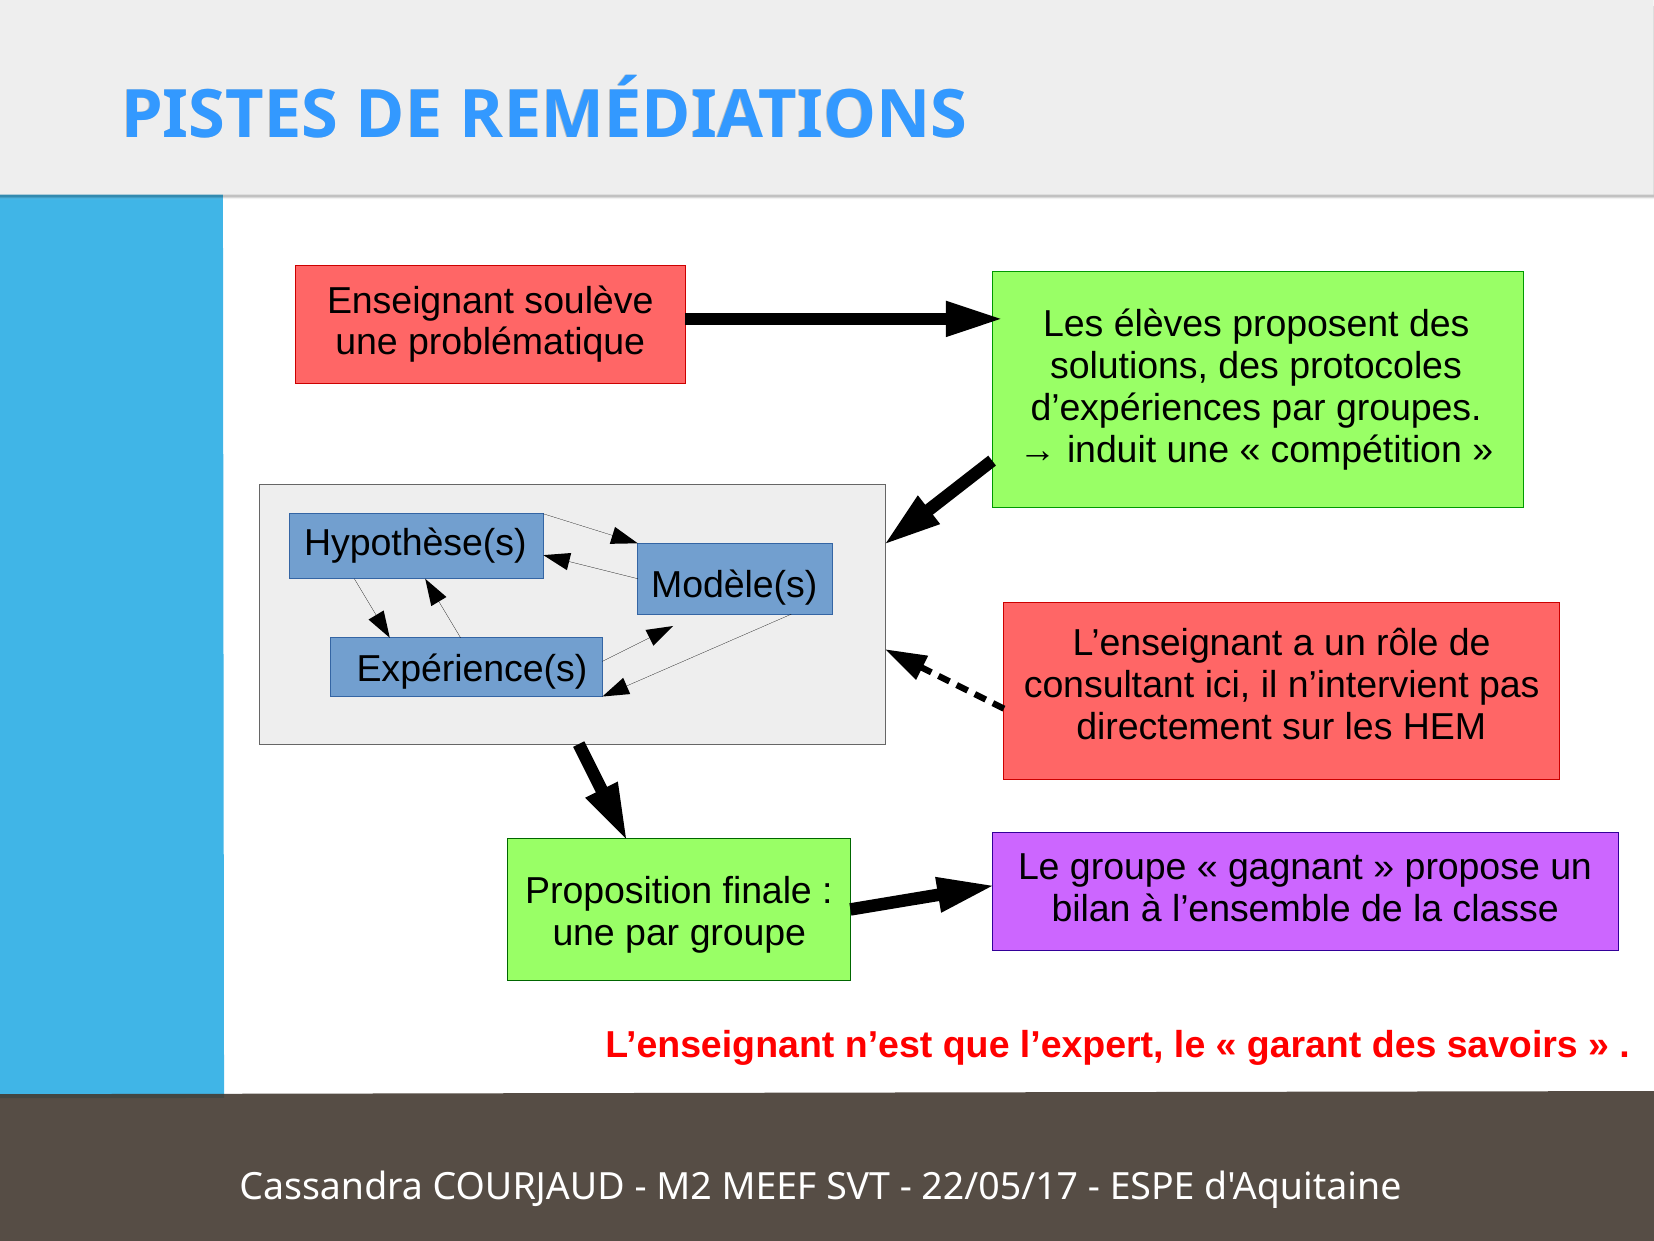

PISTES DE REMÉDIATIONS
Enseignant soulève une problématique
Les élèves proposent des solutions, des protocoles d’expériences par groupes.
→ induit une « compétition »
Hypothèse(s)						 Modèle(s)
 Expérience(s)
L’enseignant a un rôle de consultant ici, il n’intervient pas directement sur les HEM
Le groupe « gagnant » propose un bilan à l’ensemble de la classe
Proposition finale :
une par groupe
L’enseignant n’est que l’expert, le « garant des savoirs » .
Cassandra COURJAUD - M2 MEEF SVT - 22/05/17 - ESPE d'Aquitaine